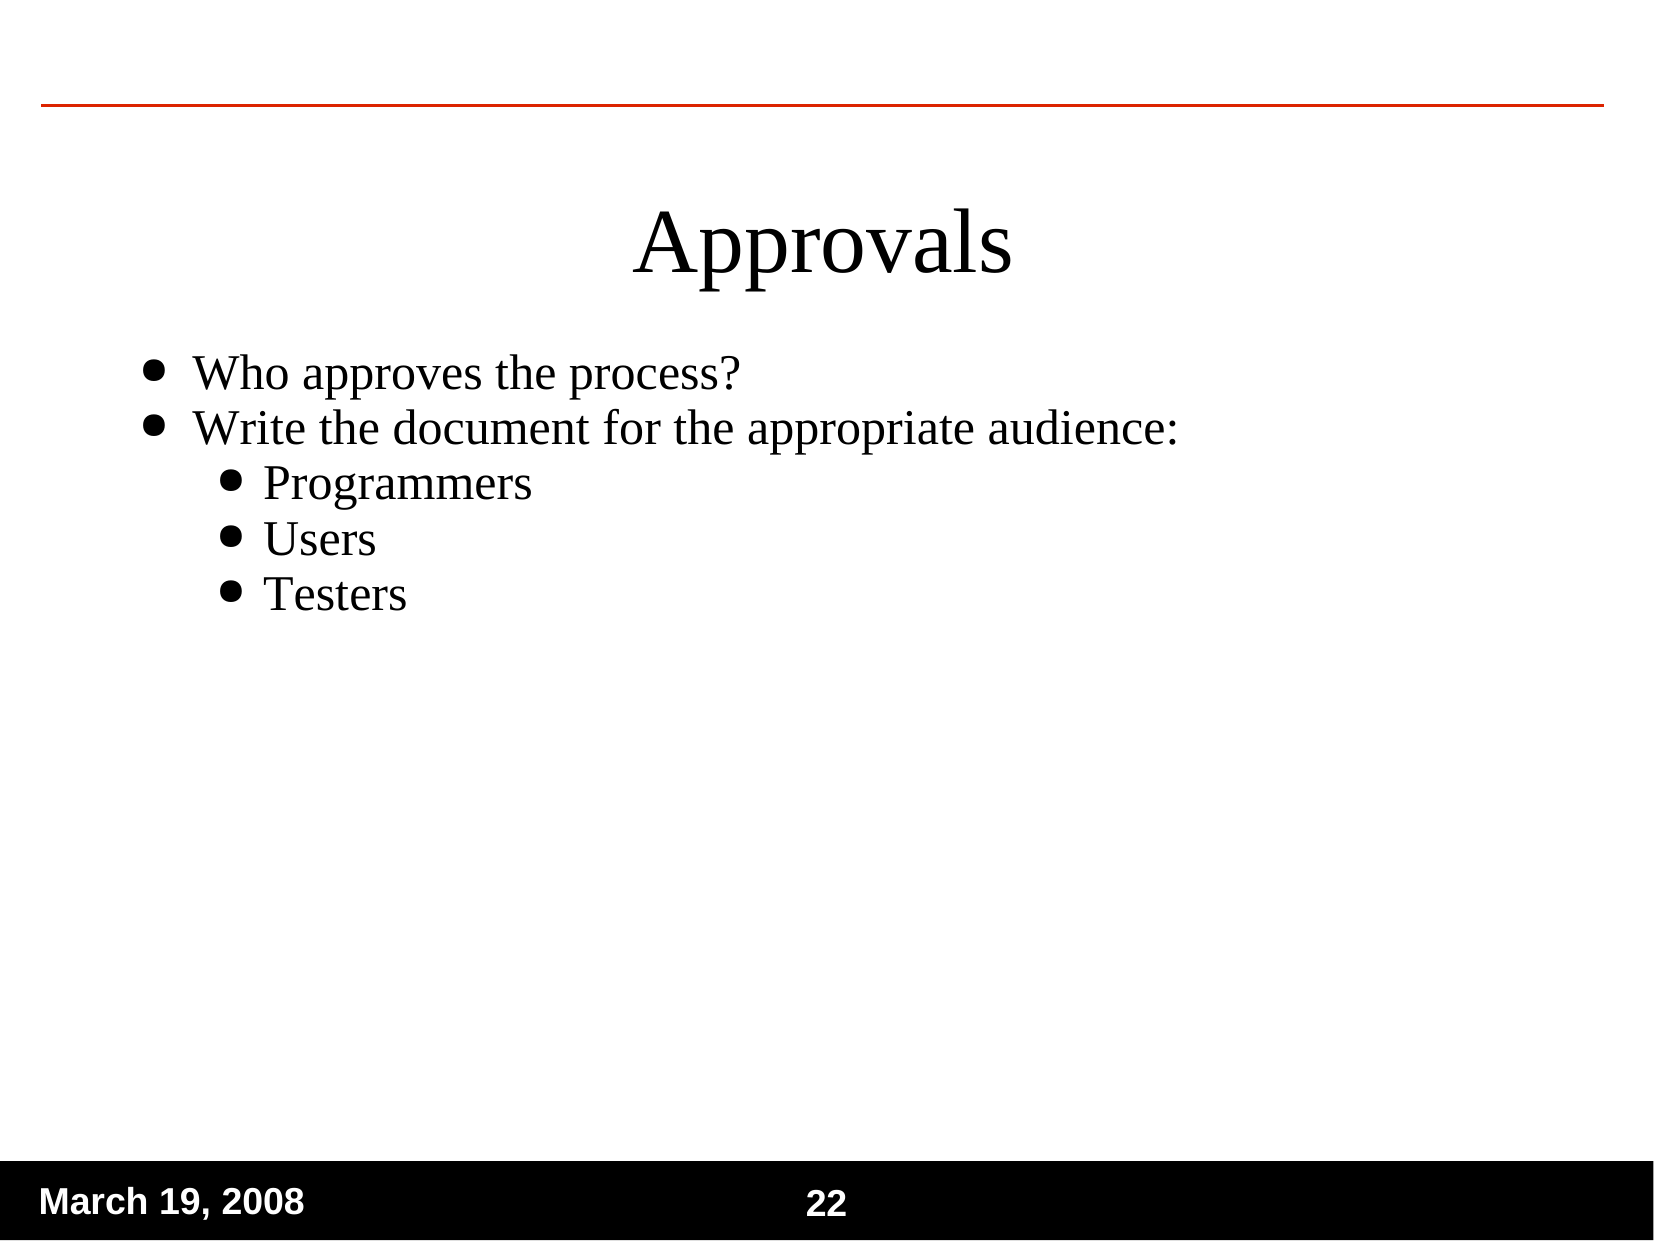

# Approvals
Who approves the process?
Write the document for the appropriate audience:
Programmers
Users
Testers